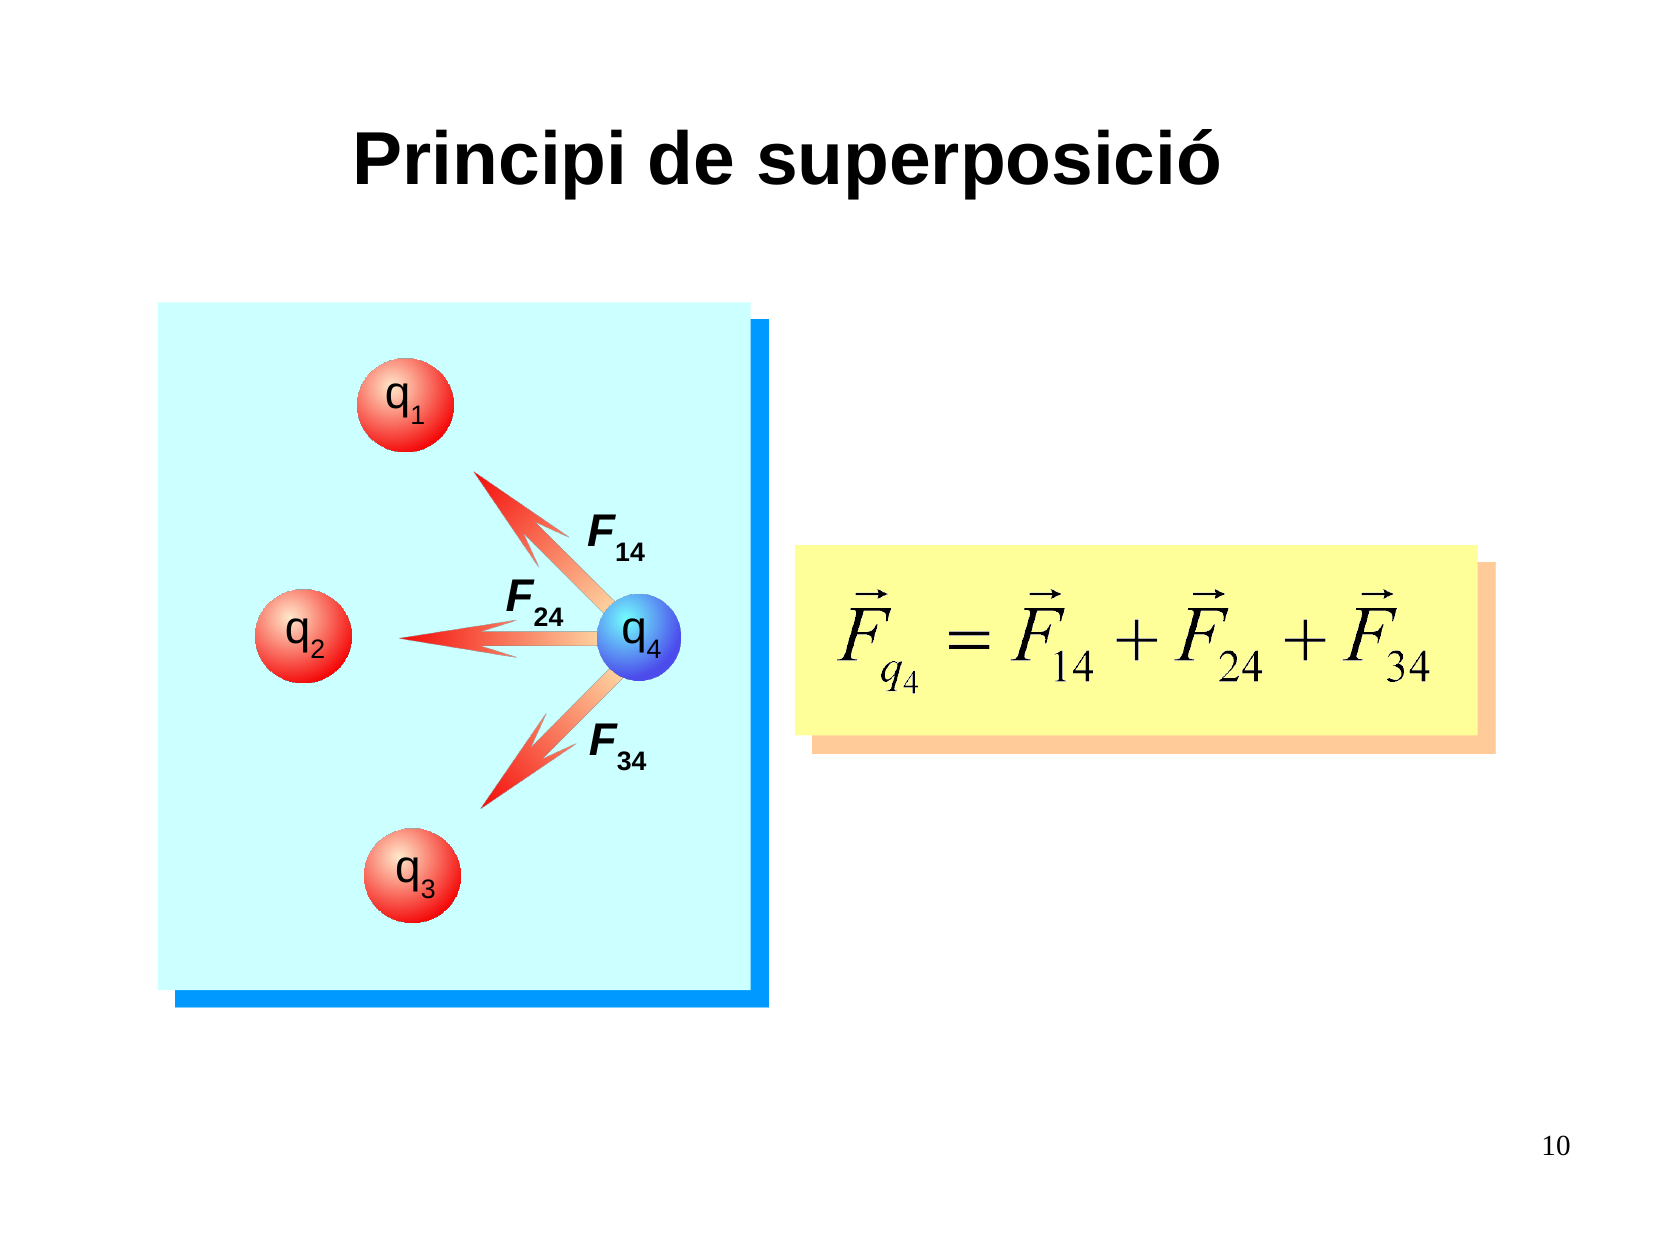

Principi de superposició
q1
q2
q4
q3
F14
F24
F34
10